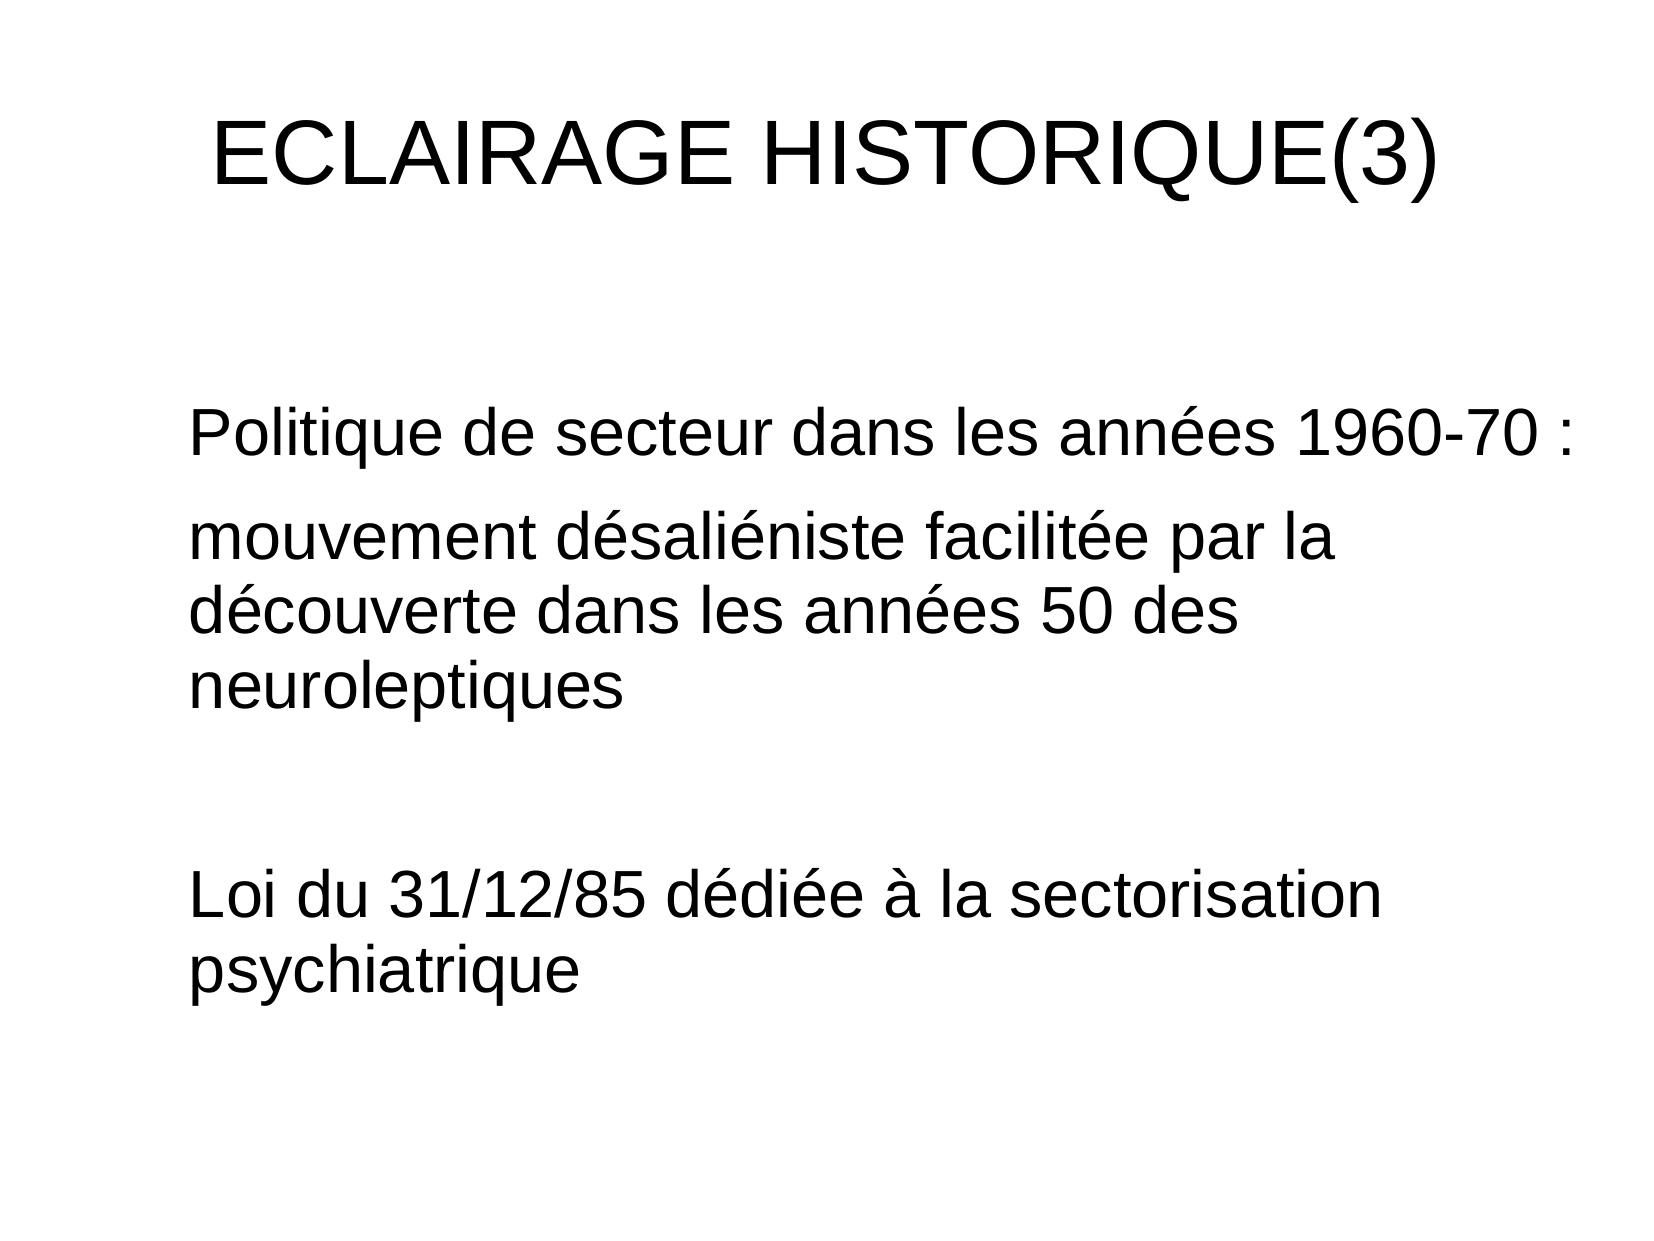

# ECLAIRAGE HISTORIQUE(3)
Politique de secteur dans les années 1960-70 :
mouvement désaliéniste facilitée par la découverte dans les années 50 des neuroleptiques
Loi du 31/12/85 dédiée à la sectorisation psychiatrique